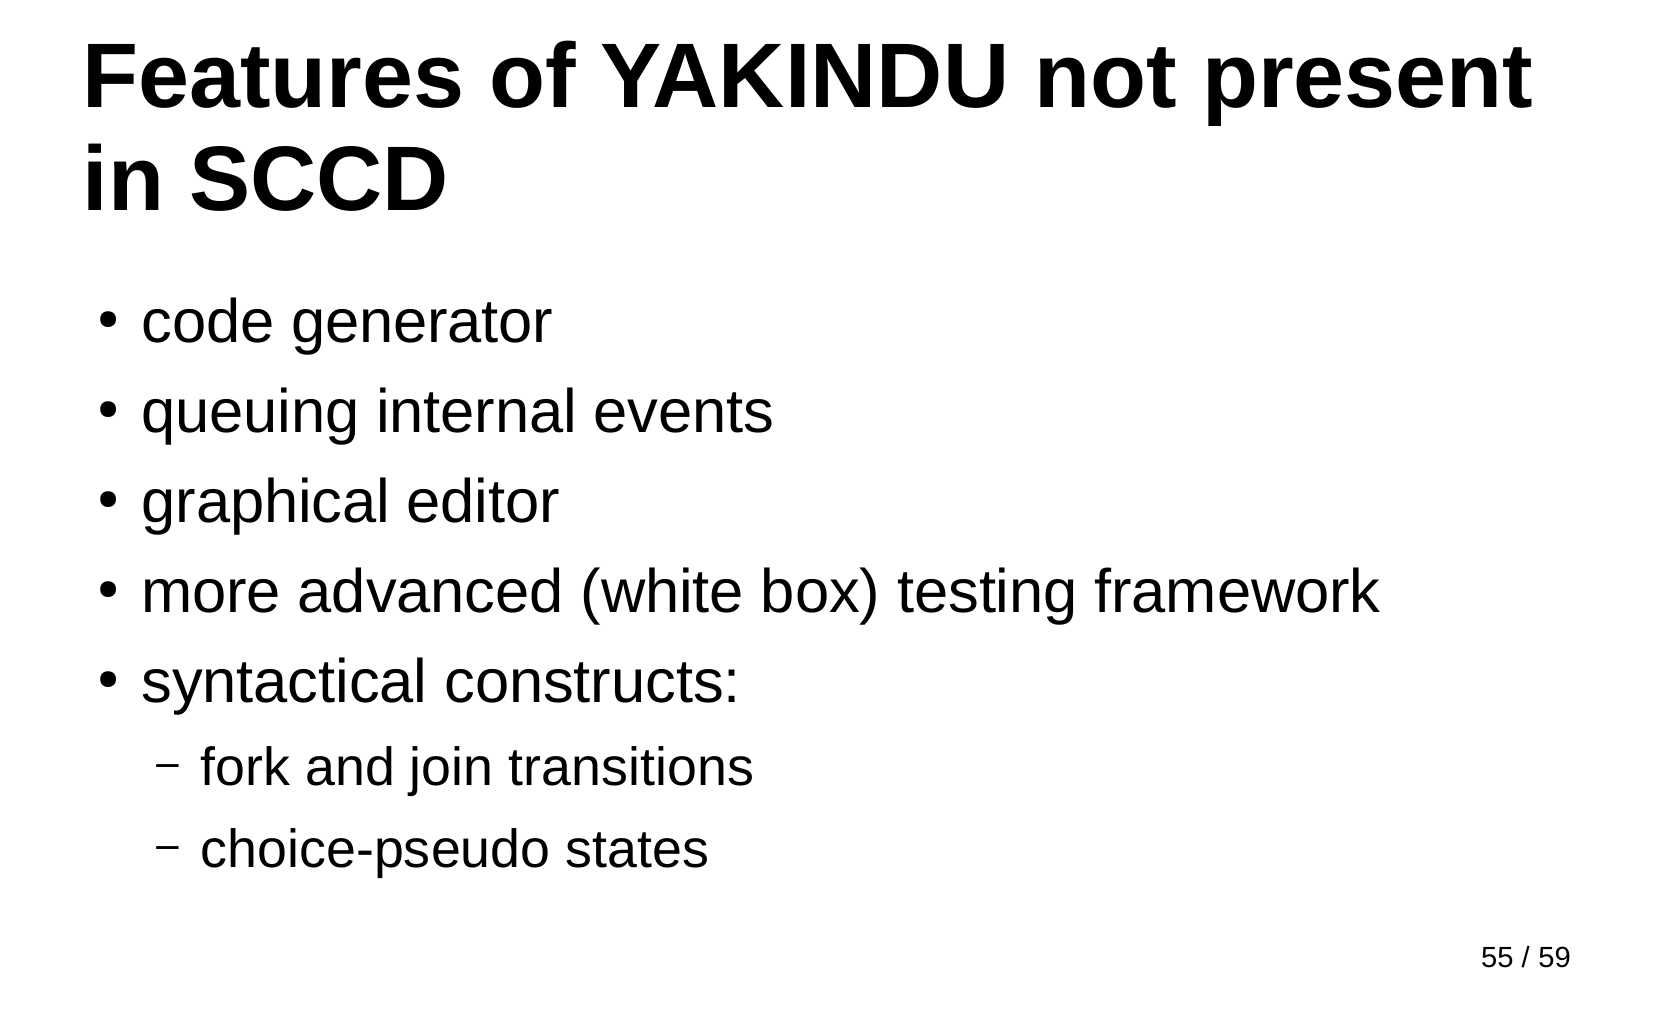

# Features of YAKINDU not present in SCCD
code generator
queuing internal events
graphical editor
more advanced (white box) testing framework
syntactical constructs:
fork and join transitions
choice-pseudo states
55